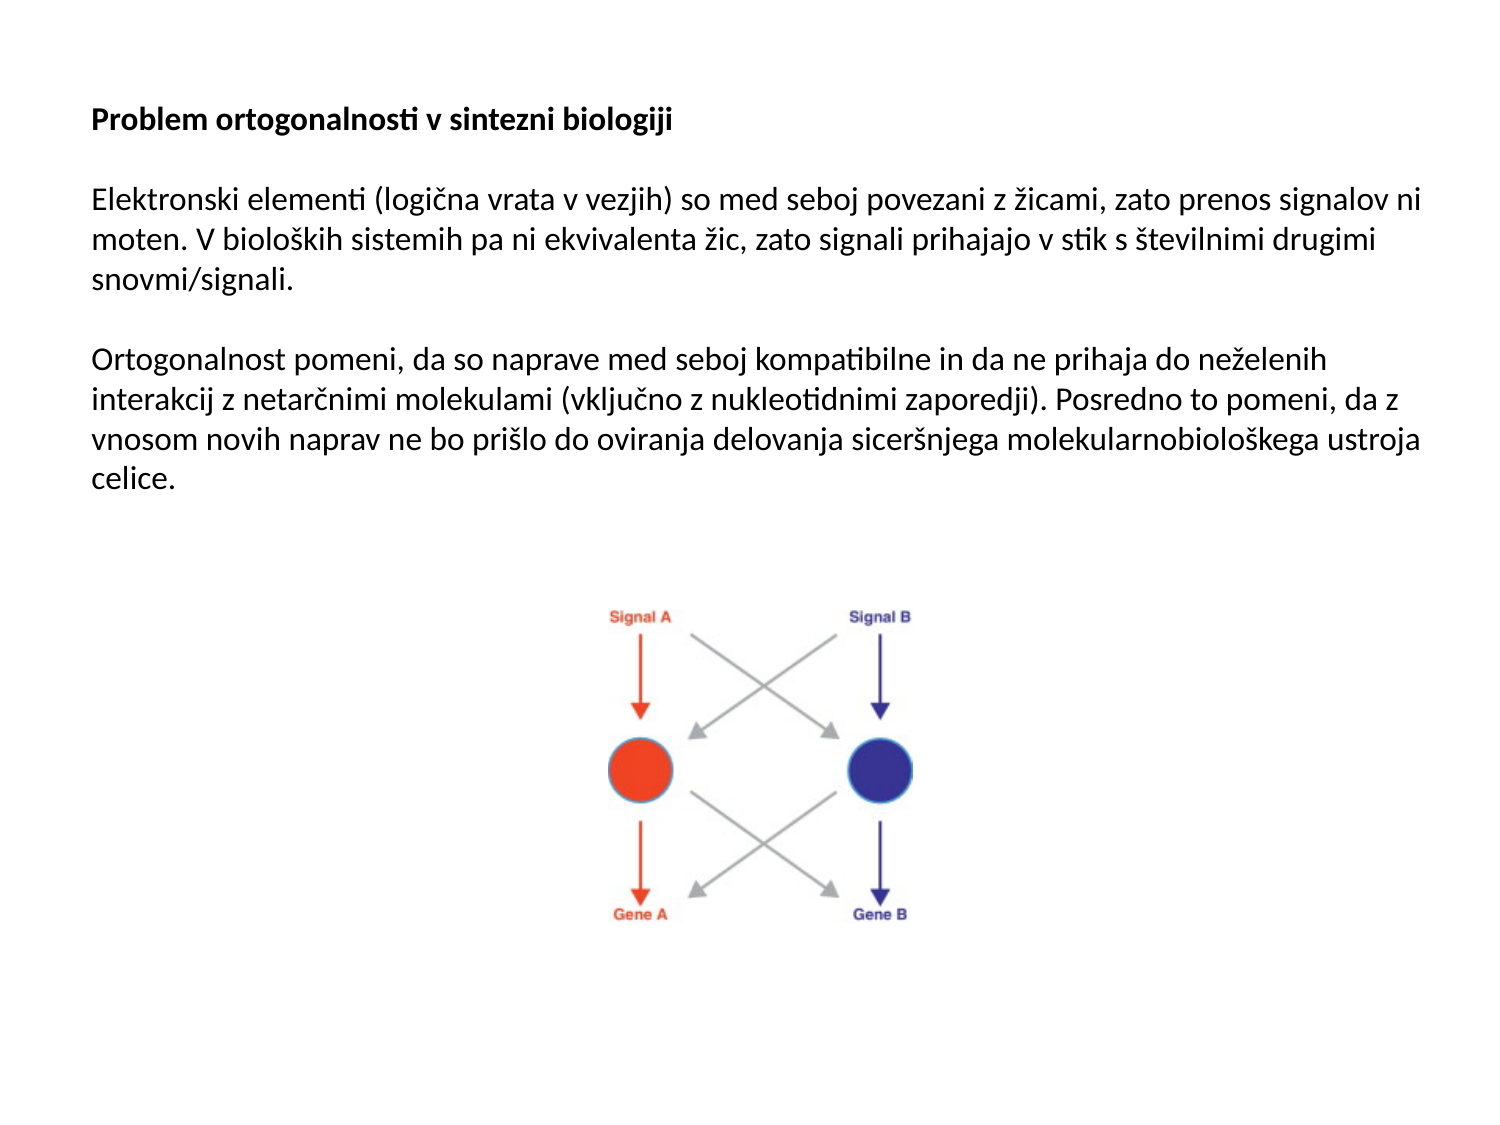

Problem ortogonalnosti v sintezni biologiji
Elektronski elementi (logična vrata v vezjih) so med seboj povezani z žicami, zato prenos signalov ni moten. V bioloških sistemih pa ni ekvivalenta žic, zato signali prihajajo v stik s številnimi drugimi snovmi/signali.
Ortogonalnost pomeni, da so naprave med seboj kompatibilne in da ne prihaja do neželenih interakcij z netarčnimi molekulami (vključno z nukleotidnimi zaporedji). Posredno to pomeni, da z vnosom novih naprav ne bo prišlo do oviranja delovanja siceršnjega molekularnobiološkega ustroja celice.